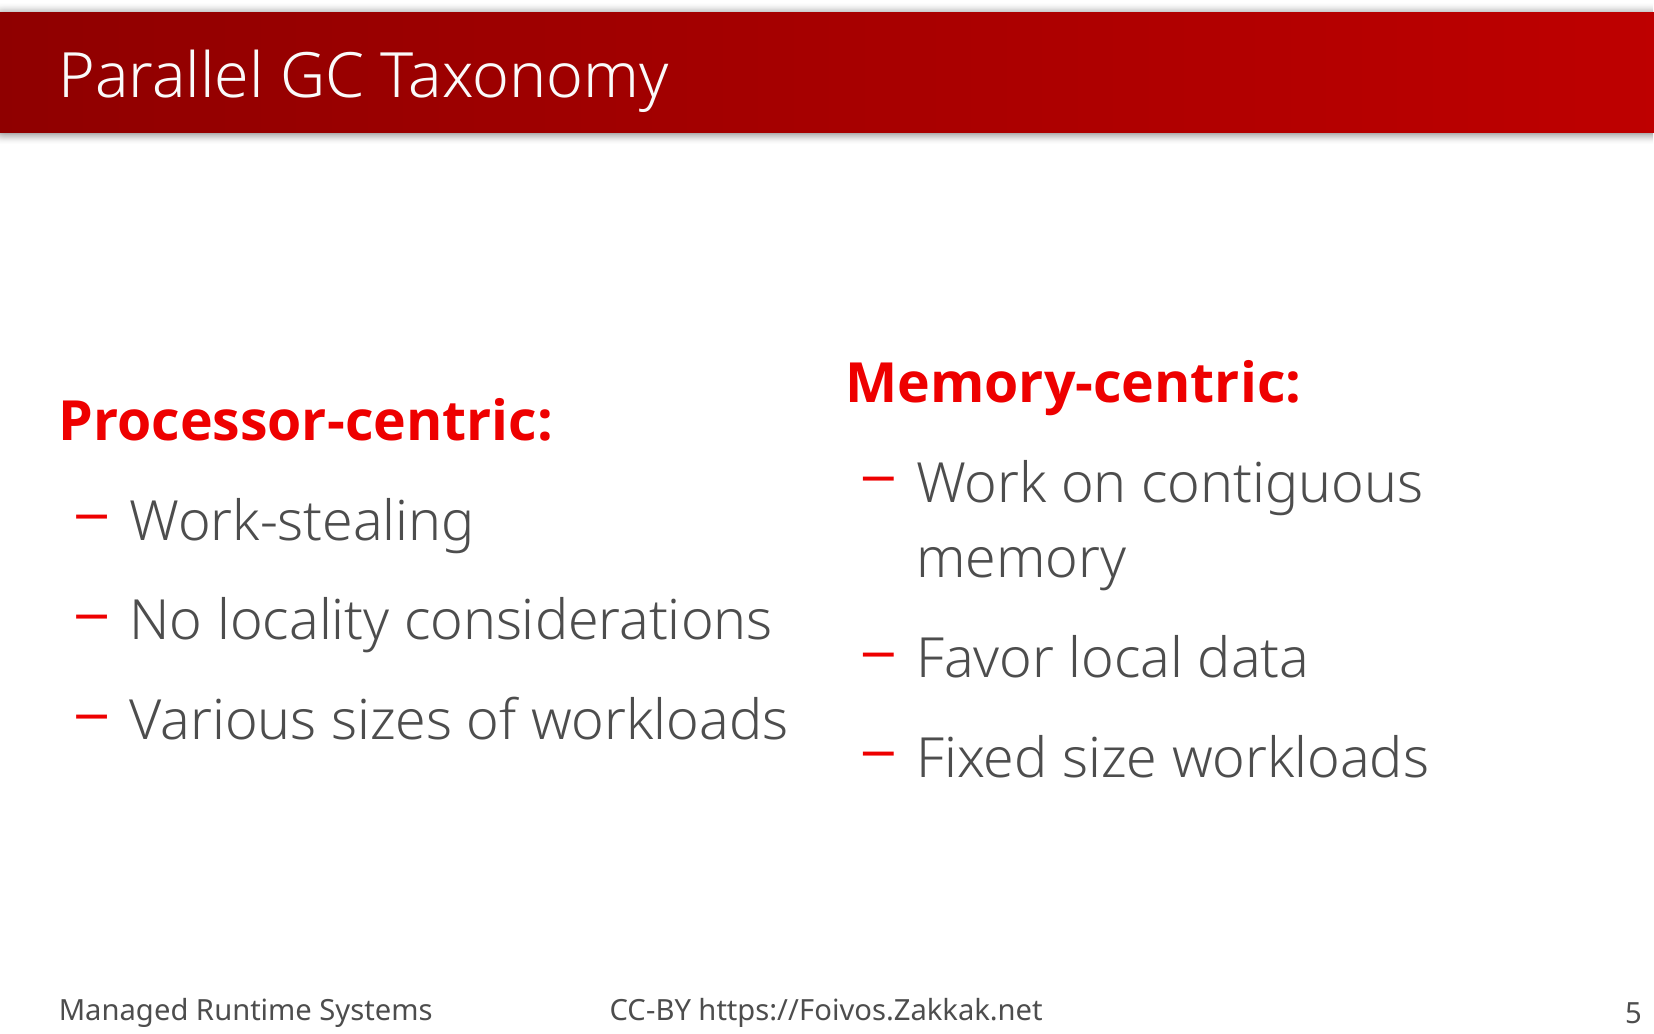

# Parallel GC Taxonomy
Processor-centric:
Work-stealing
No locality considerations
Various sizes of workloads
Memory-centric:
Work on contiguous memory
Favor local data
Fixed size workloads
Managed Runtime Systems
CC-BY https://Foivos.Zakkak.net
5